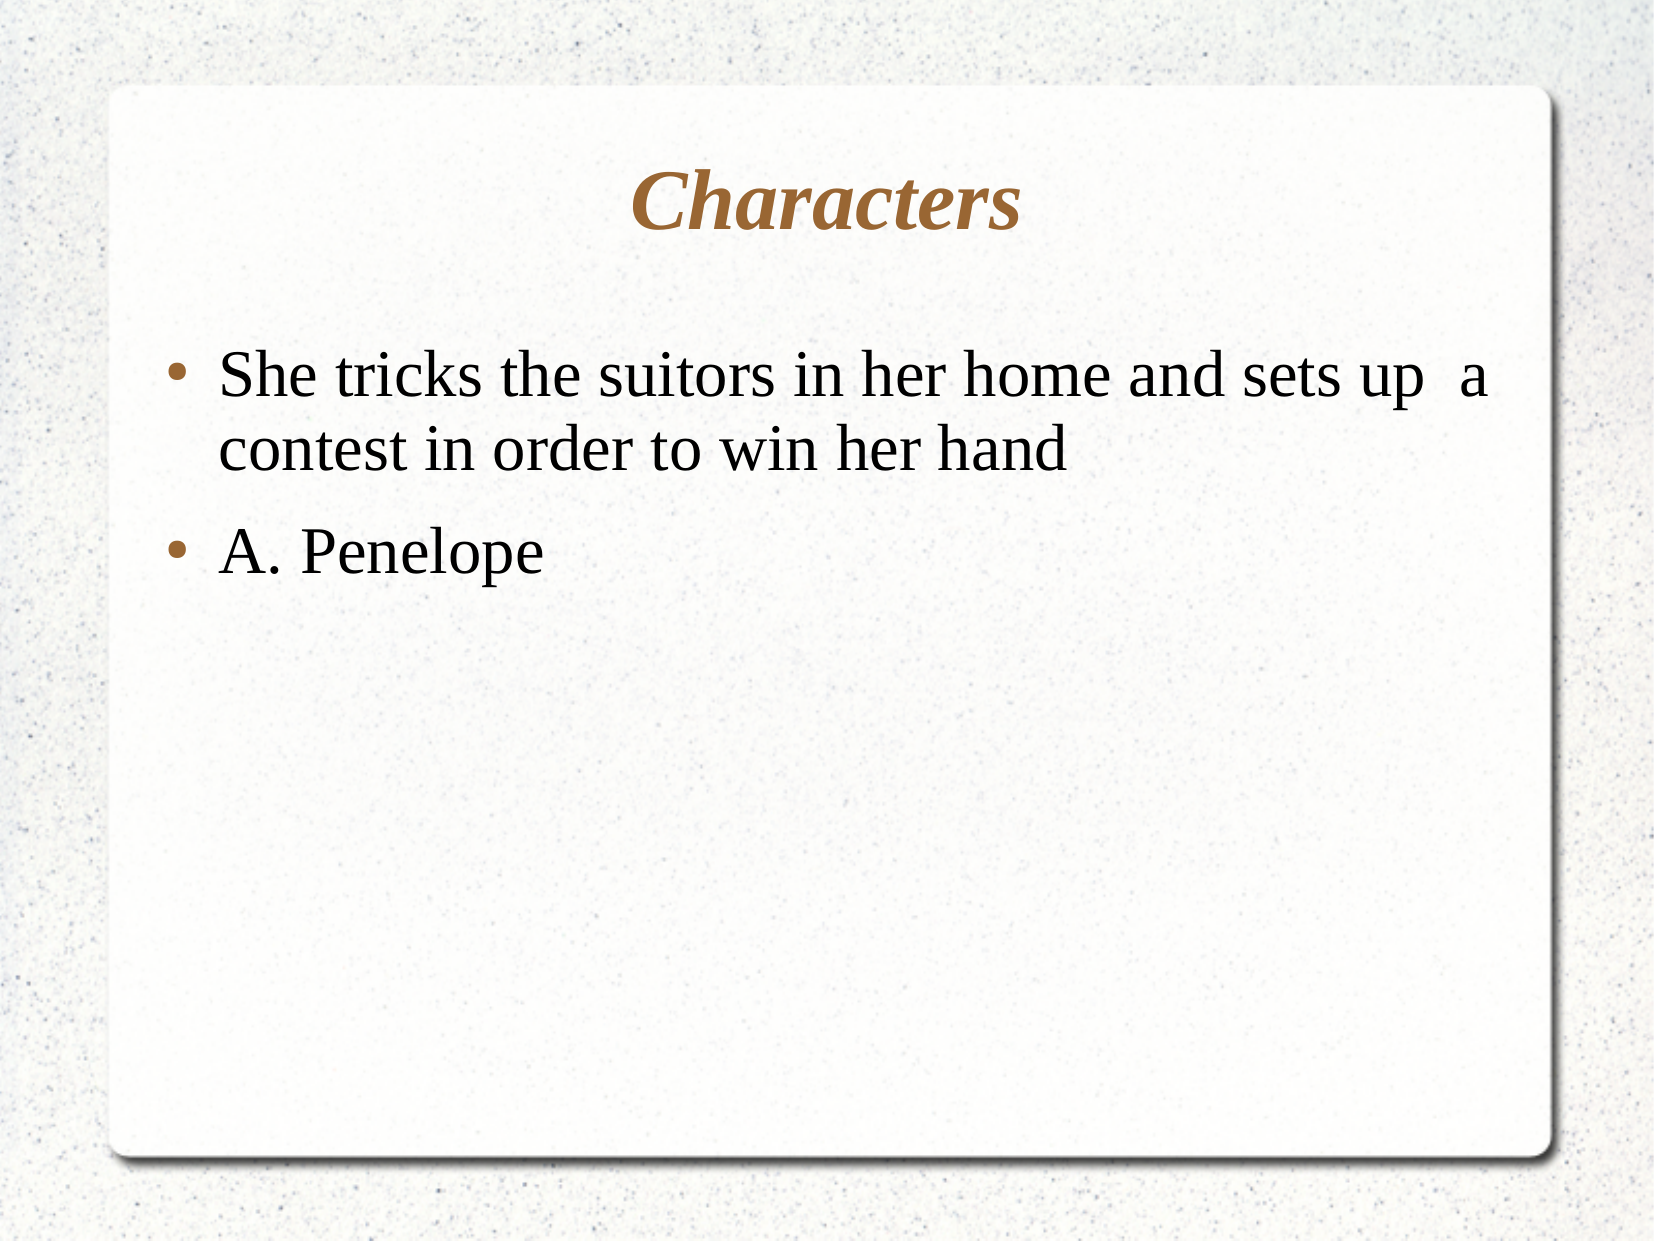

# Characters
She tricks the suitors in her home and sets up a contest in order to win her hand
A. Penelope